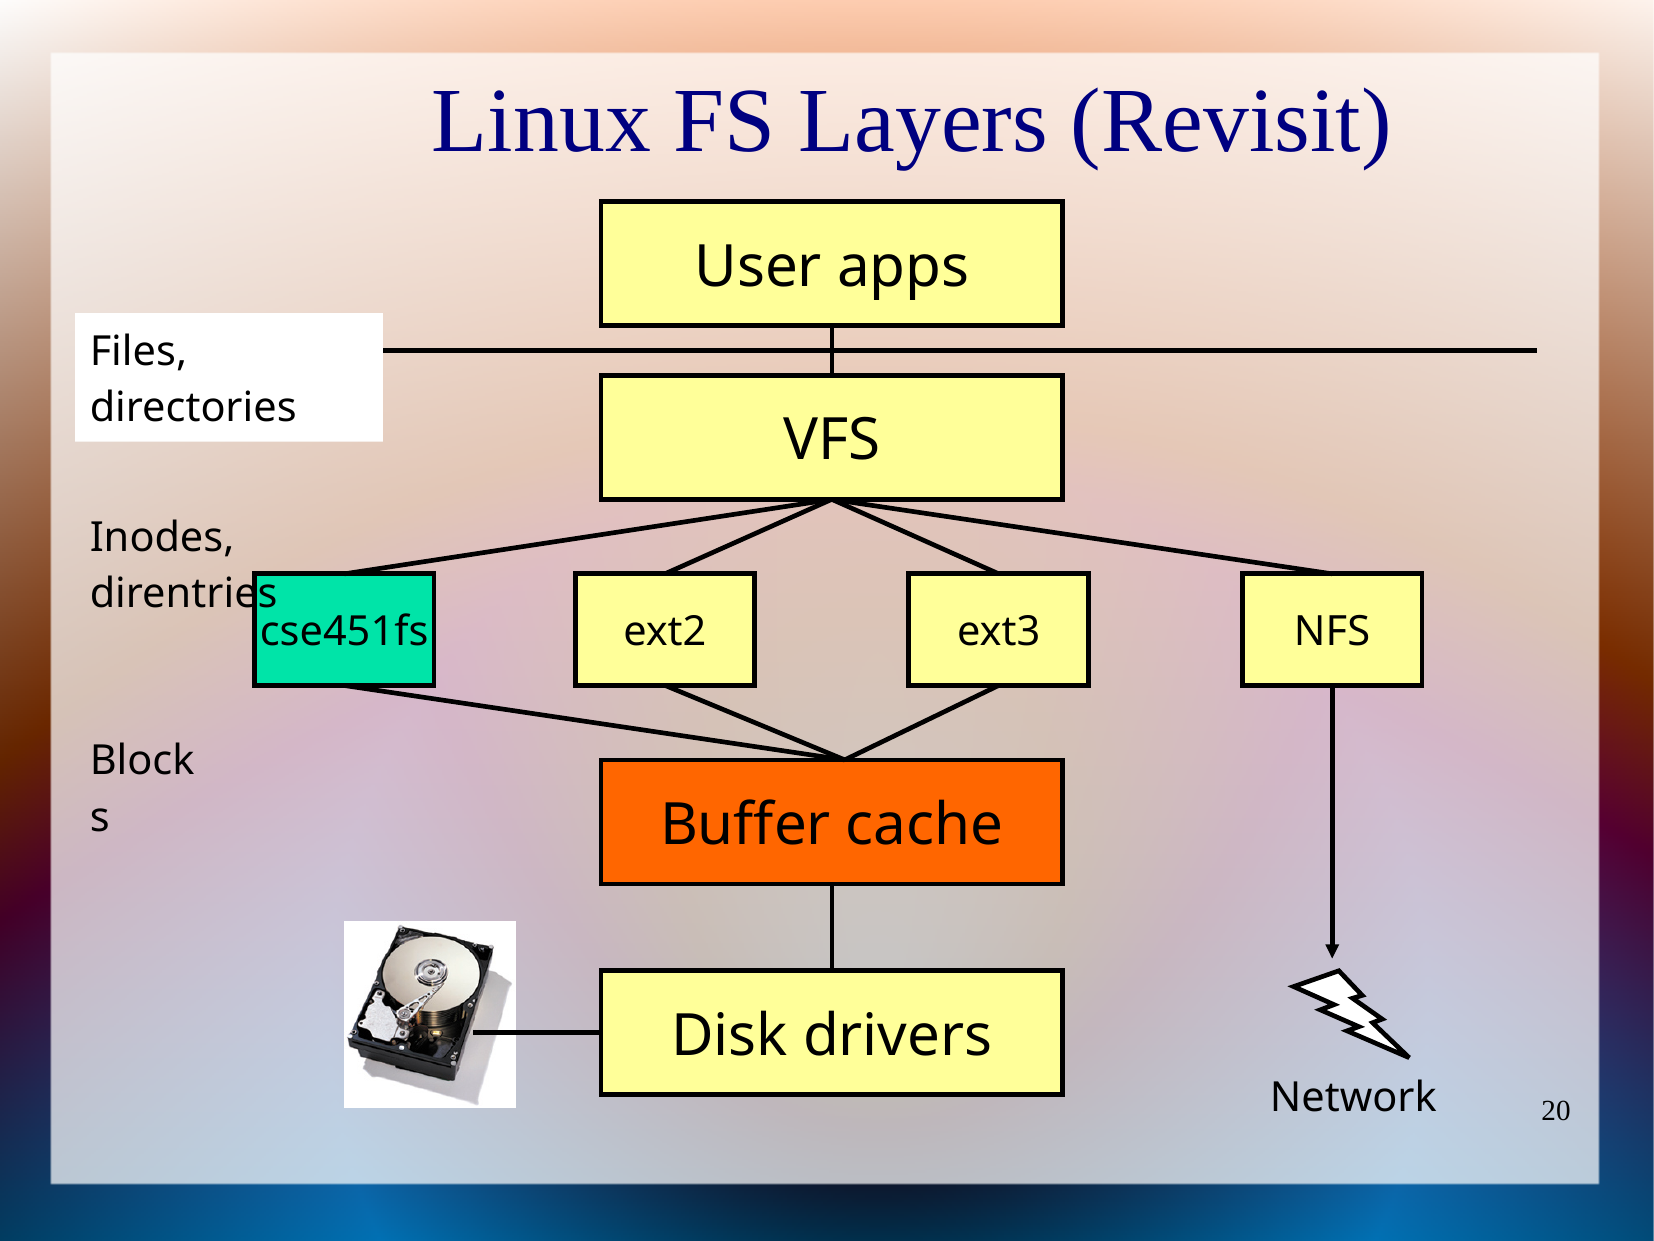

# Linux FS Layers (Revisit)
User apps
Files, directories
VFS
Inodes, direntries
cse451fs
ext2
ext3
NFS
Blocks
Buffer cache
Disk drivers
Network
20